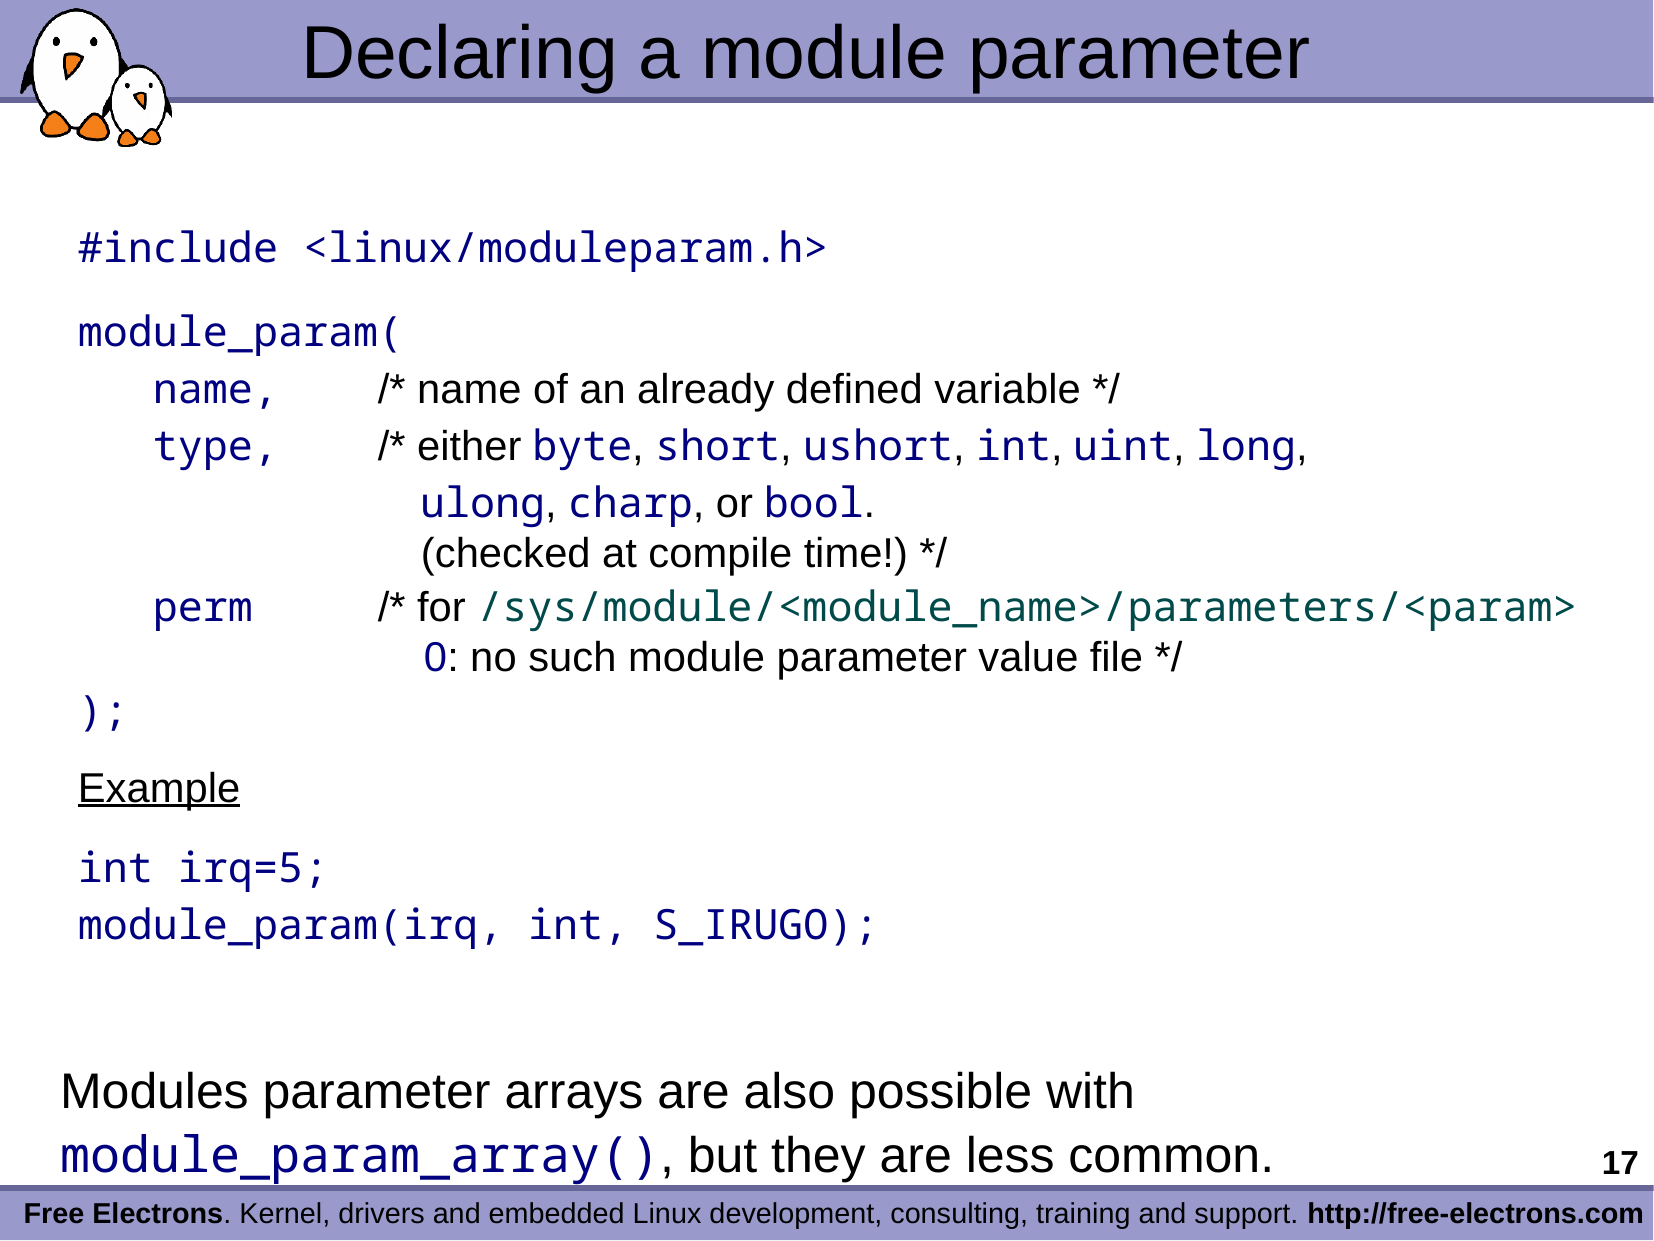

# Declaring a module parameter
#include <linux/moduleparam.h>
module_param(
	name,		/* name of an already defined variable */
	type,		/* either byte, short, ushort, int, uint, long,
				 ulong, charp, or bool.
				 (checked at compile time!) */
	perm		/* for /sys/module/<module_name>/parameters/<param>
				 0: no such module parameter value file */
);
Example
int irq=5;
module_param(irq, int, S_IRUGO);
Modules parameter arrays are also possible with module_param_array(), but they are less common.